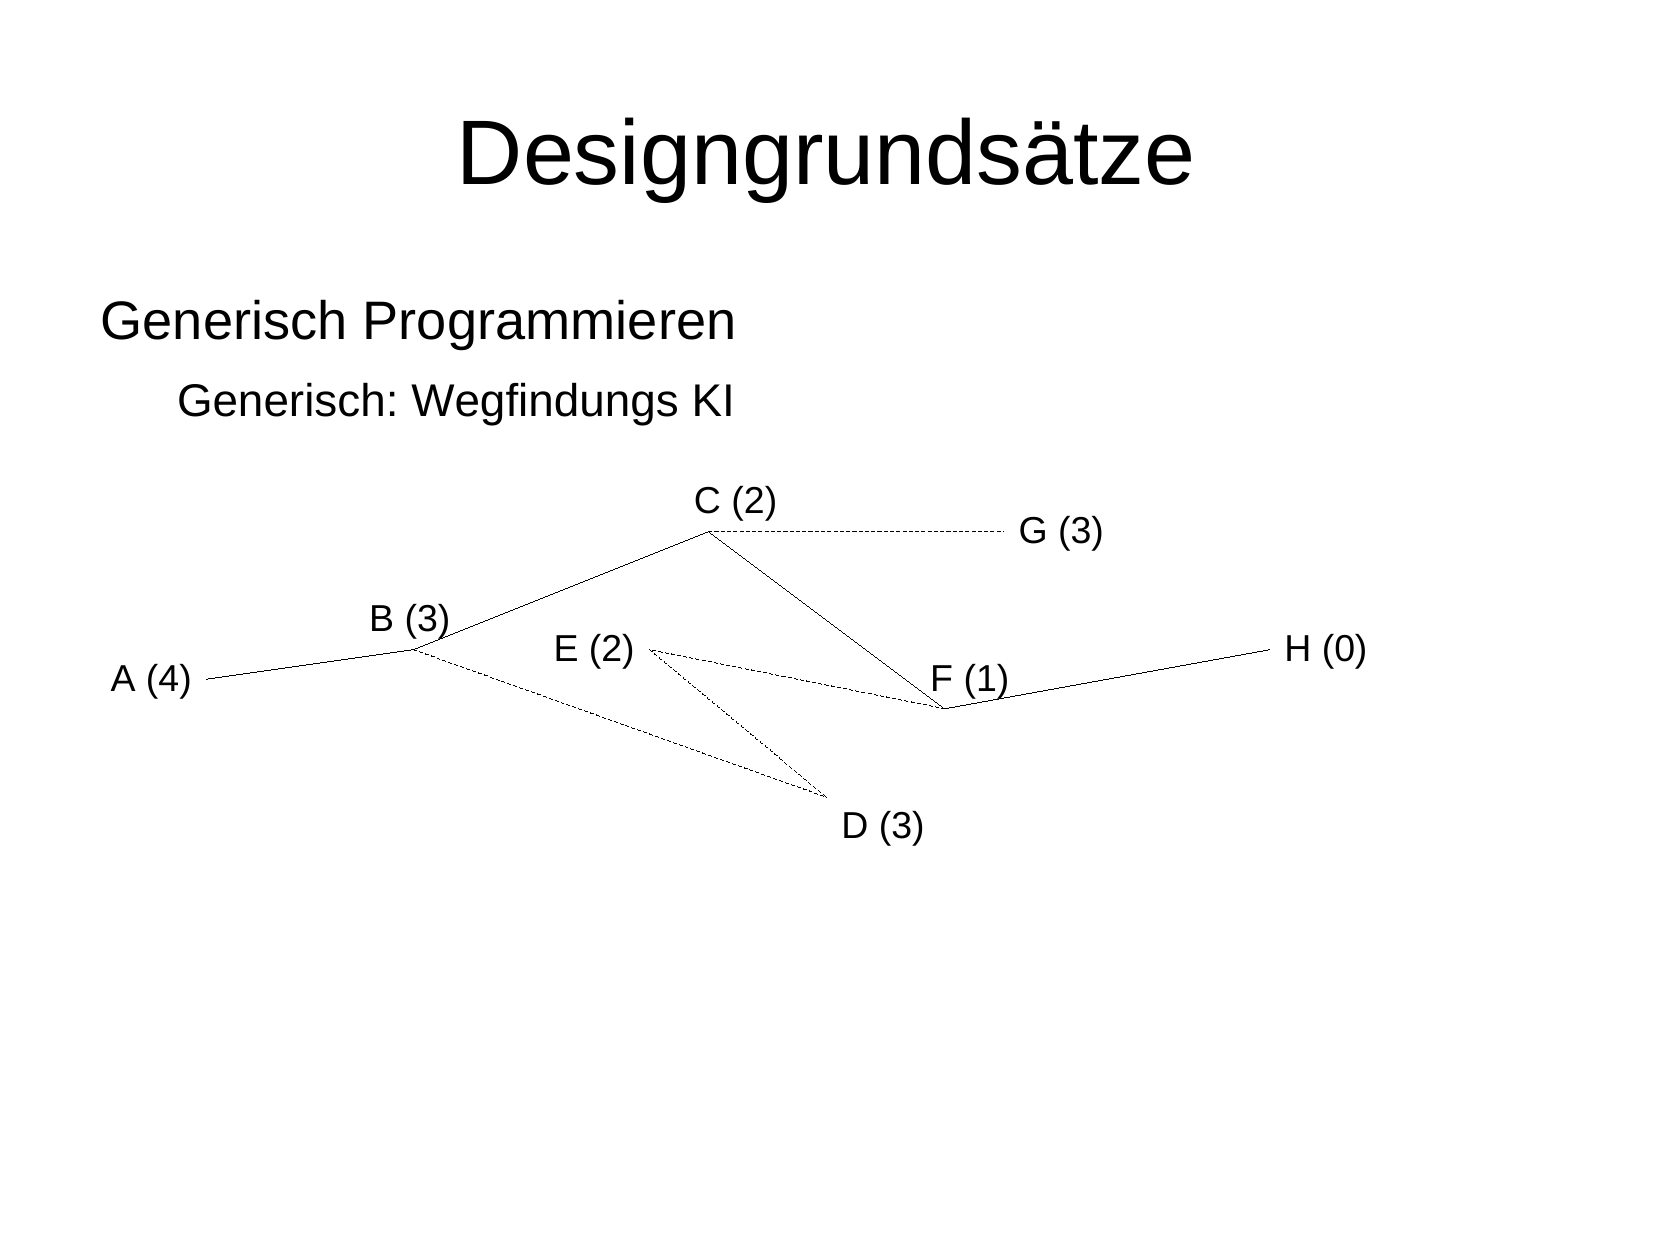

# Designgrundsätze
Generisch Programmieren
Generisch: Wegfindungs KI
C (2)
G (3)
B (3)
E (2)
H (0)
A (4)
F (1)
D (3)